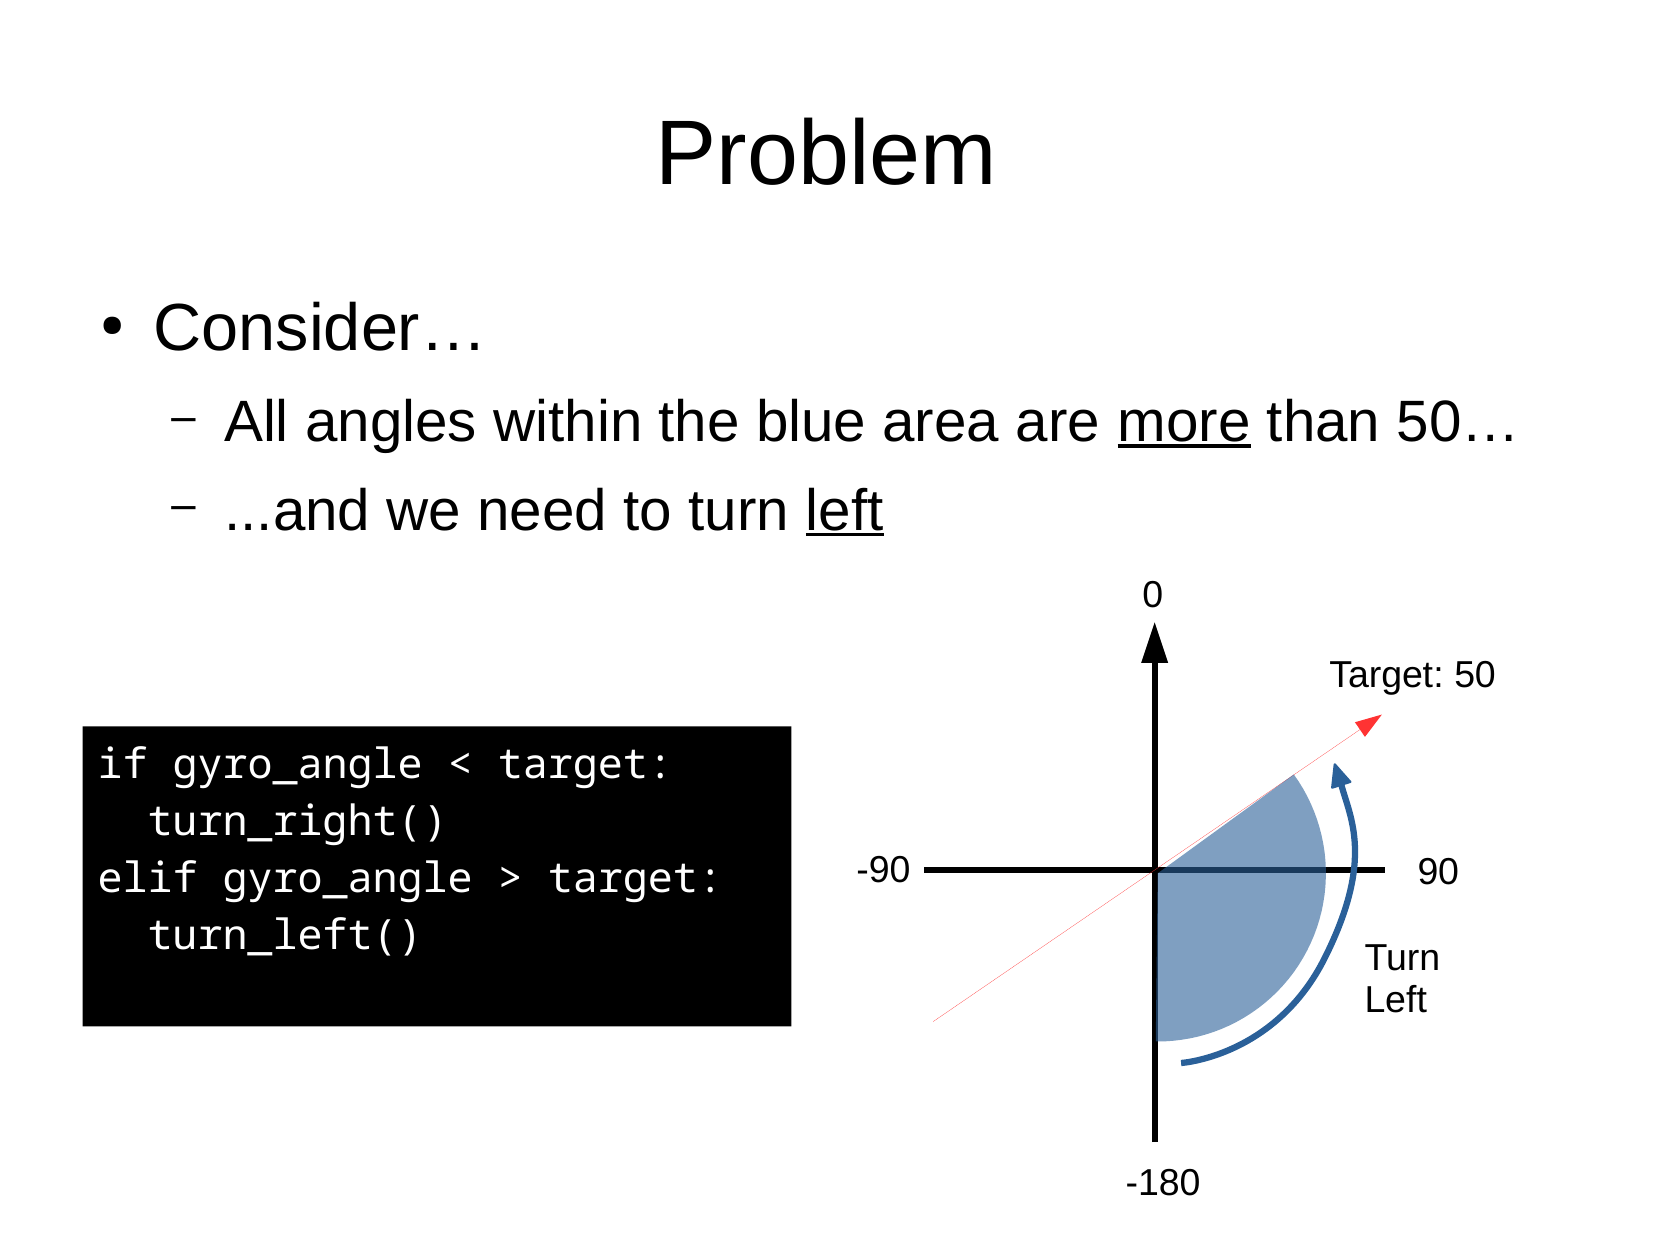

# Problem
Consider…
All angles within the blue area are more than 50…
...and we need to turn left
0
-90
90
-180
Target: 50
if gyro_angle < target:
 turn_right()
elif gyro_angle > target:
 turn_left()
Turn
Left